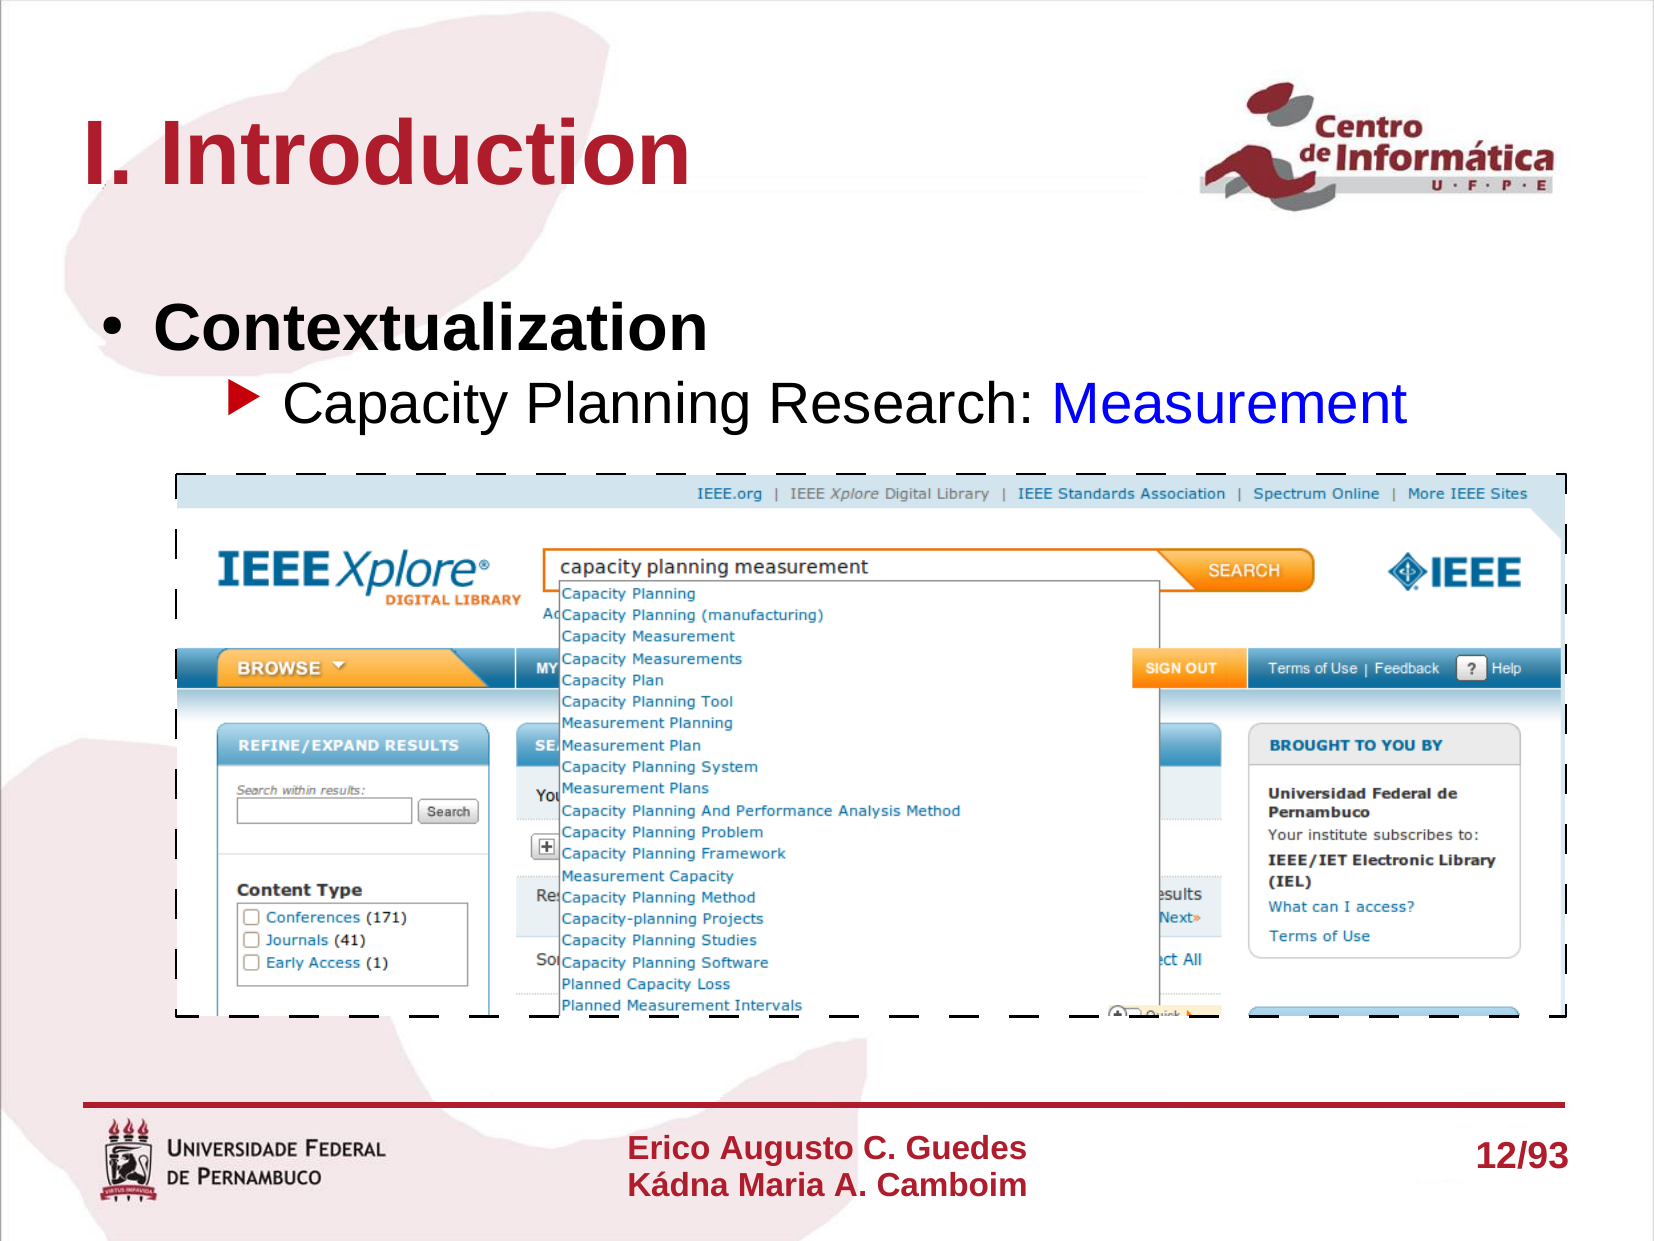

# I. Introduction
Contextualization
 Capacity Planning Research: Measurement